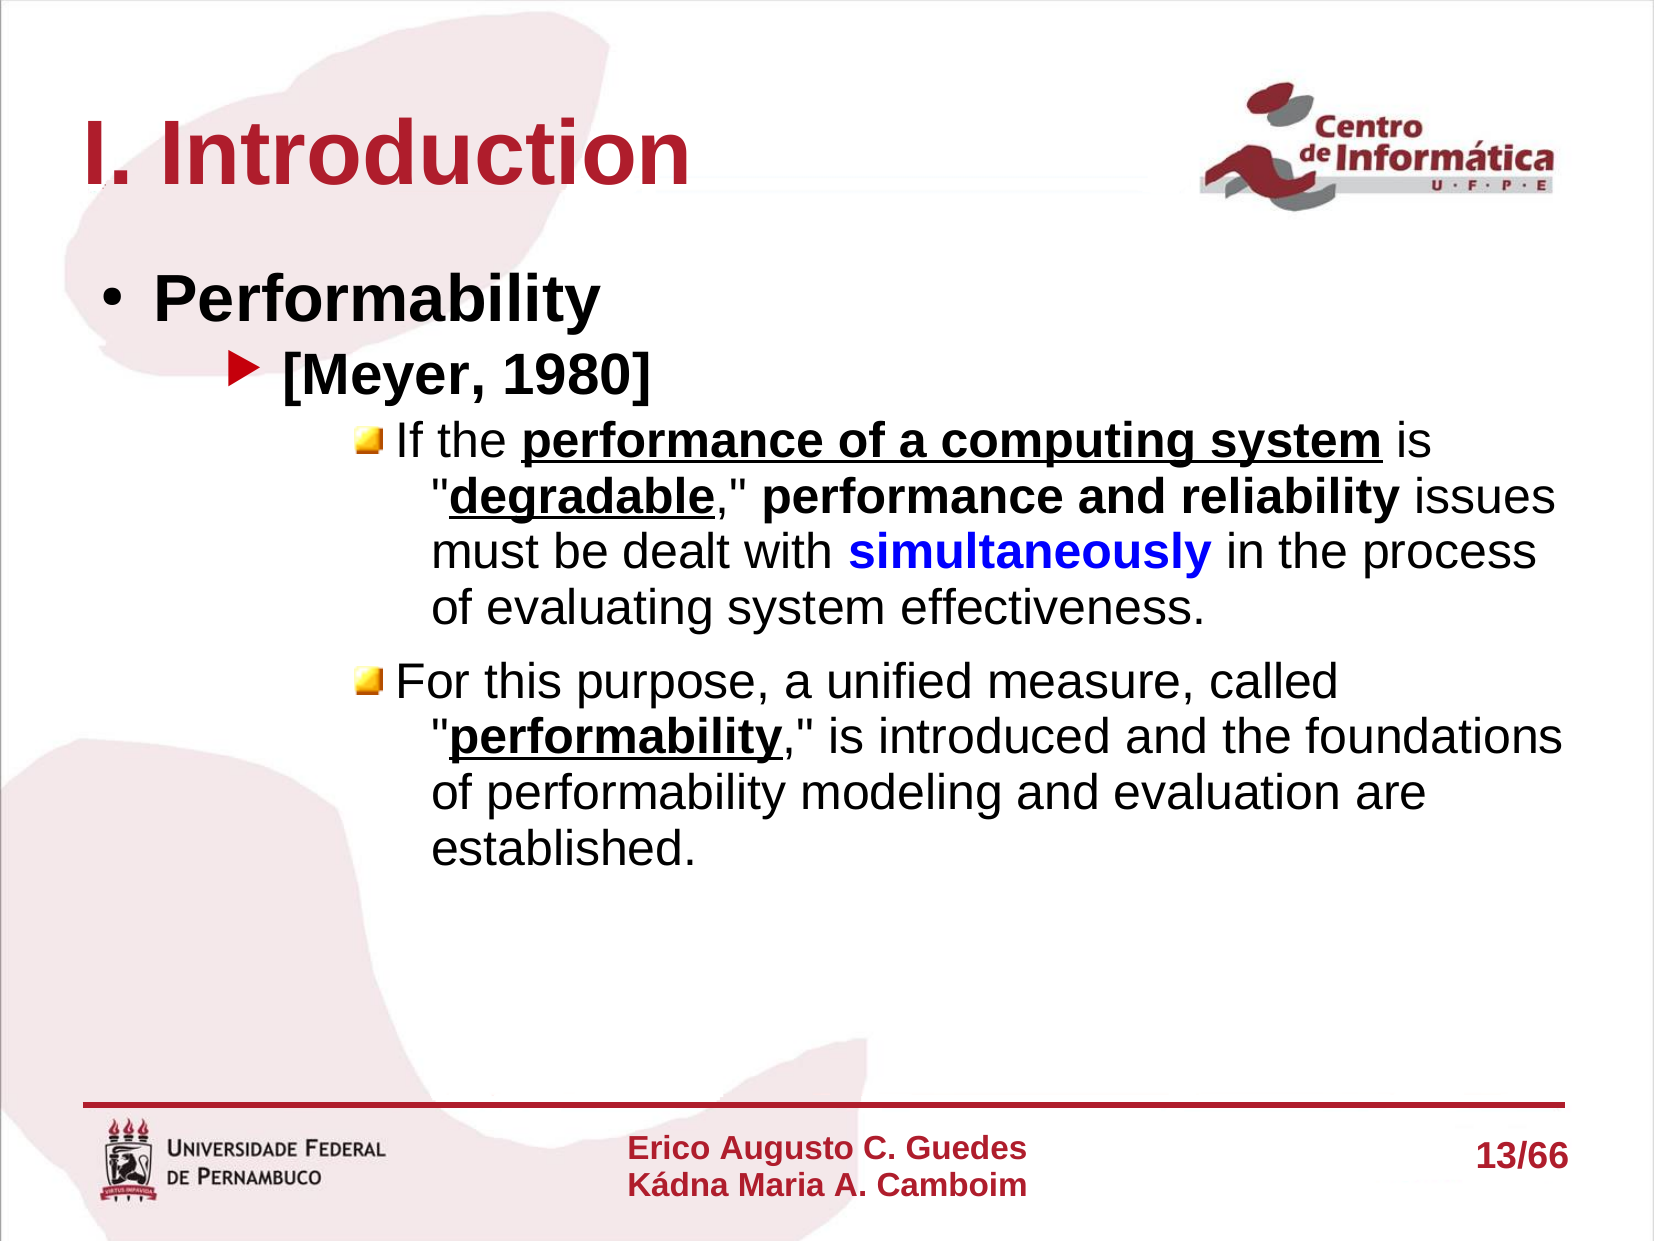

# I. Introduction
Performability
 [Meyer, 1980]
If the performance of a computing system is "degradable," performance and reliability issues must be dealt with simultaneously in the process of evaluating system effectiveness.
For this purpose, a unified measure, called "performability," is introduced and the foundations of performability modeling and evaluation are established.